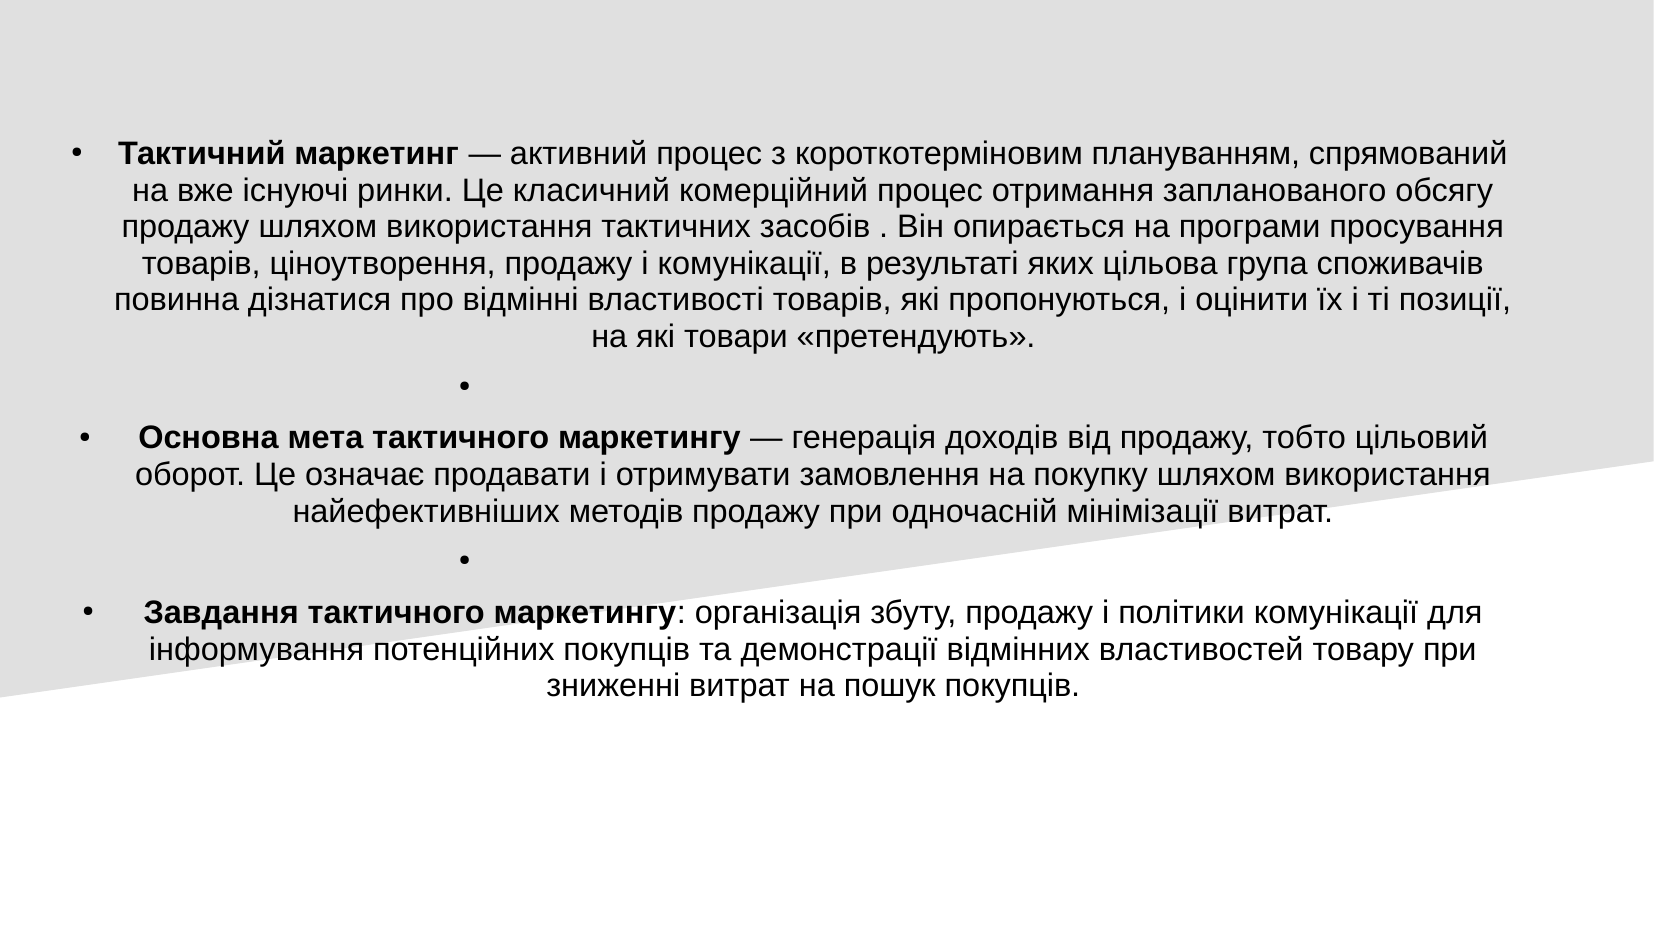

# Тактичний маркетинг — активний процес з короткотерміновим плануванням, спрямований на вже існуючі ринки. Це класичний комерційний процес отримання запланованого обсягу продажу шляхом використання тактичних засобів . Він опирається на програми просування товарів, ціноутворення, продажу і комунікації, в результаті яких цільова група споживачів повинна дізнатися про відмінні властивості товарів, які пропонуються, і оцінити їх і ті позиції, на які товари «претендують».
Основна мета тактичного маркетингу — генерація доходів від продажу, тобто цільовий оборот. Це означає продавати і отримувати замовлення на покупку шляхом використання найефективніших методів продажу при одночасній мінімізації витрат.
Завдання тактичного маркетингу: організація збуту, продажу і політики комунікації для інформування потенційних покупців та демонстрації відмінних властивостей товару при зниженні витрат на пошук покупців.